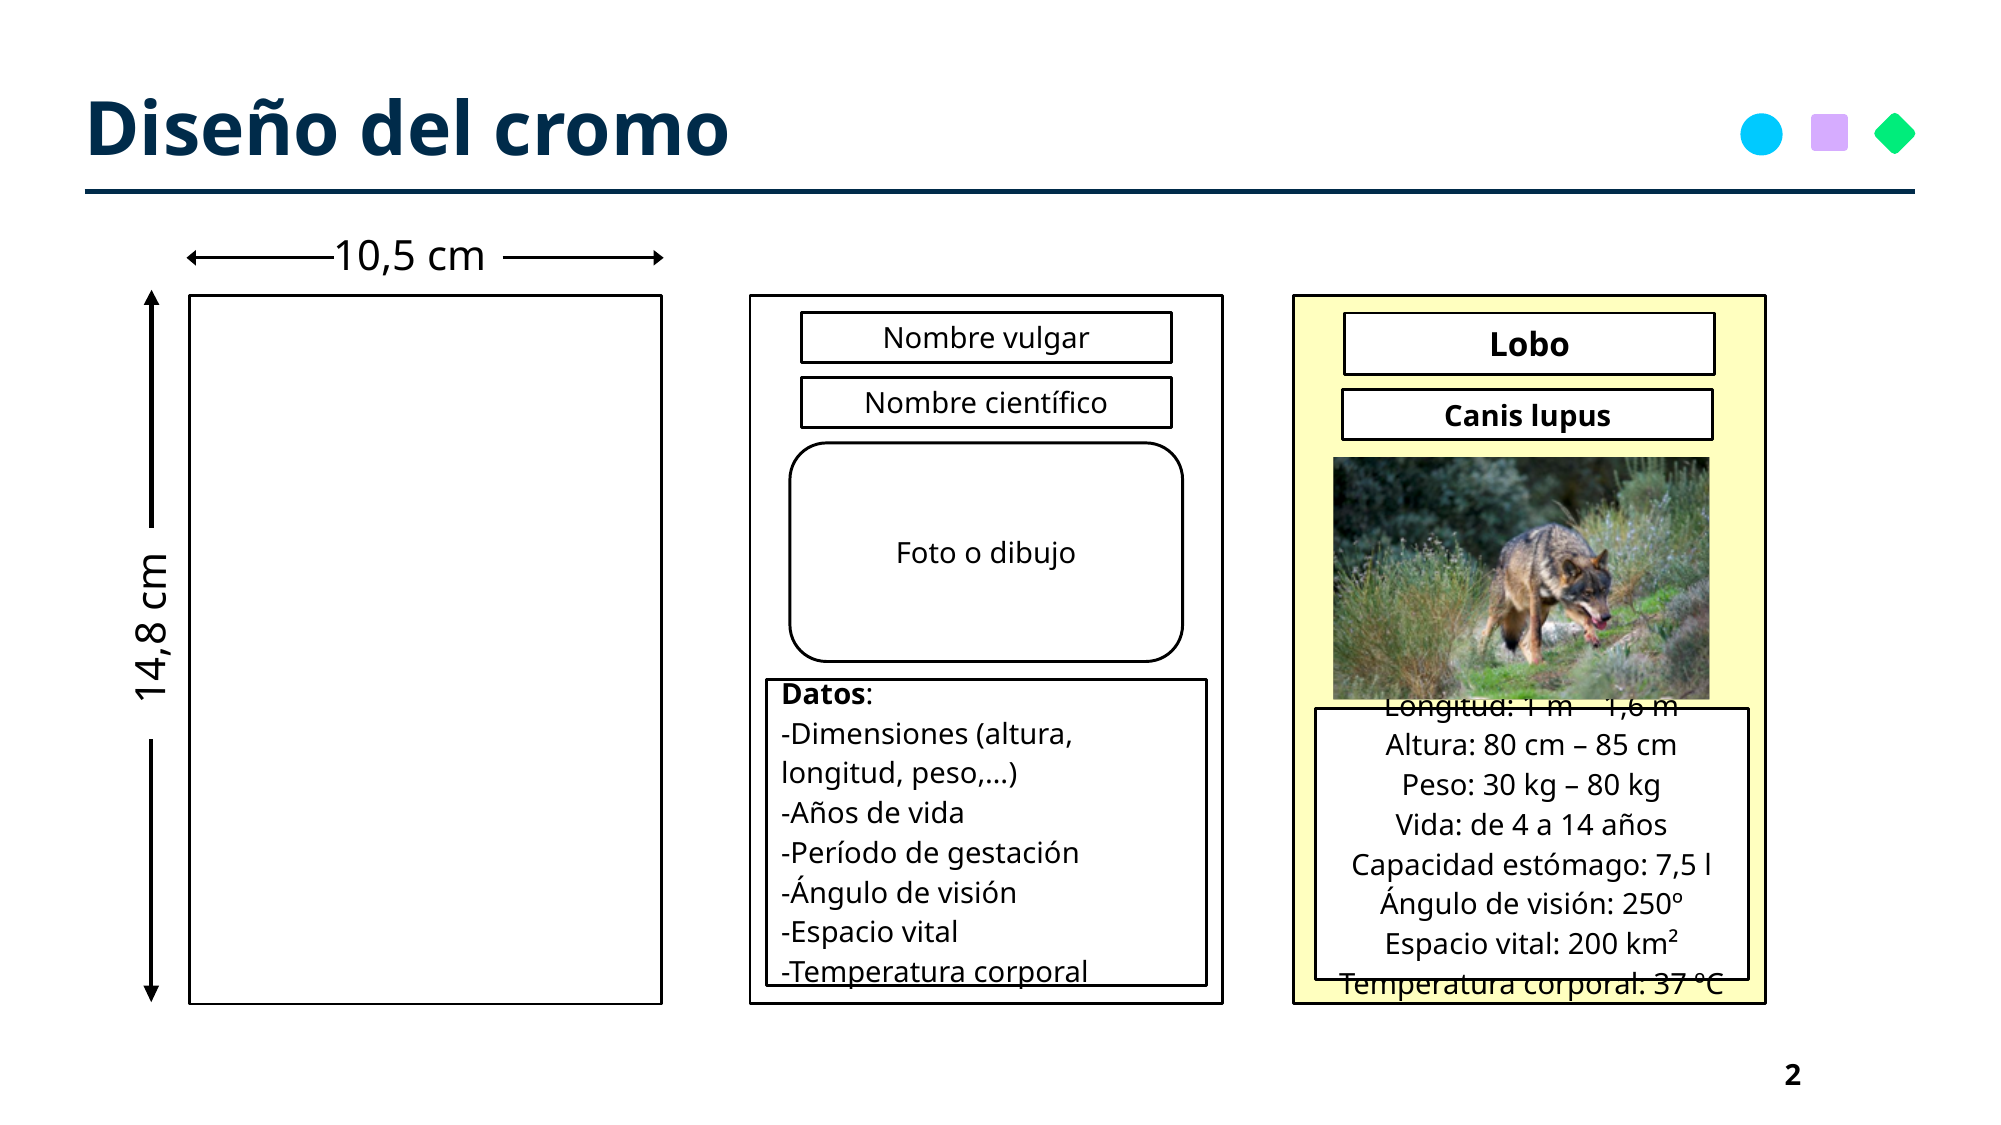

# Diseño del cromo
10,5 cm
Nombre vulgar
Lobo
Nombre científico
Canis lupus
Foto o dibujo
14,8 cm
Datos:
-Dimensiones (altura, longitud, peso,…)
-Años de vida
-Período de gestación
-Ángulo de visión
-Espacio vital
-Temperatura corporal
Longitud: 1 m – 1,6 m
Altura: 80 cm – 85 cm
Peso: 30 kg – 80 kg
Vida: de 4 a 14 años
Capacidad estómago: 7,5 l
Ángulo de visión: 250º
Espacio vital: 200 km²
Temperatura corporal: 37 ºC